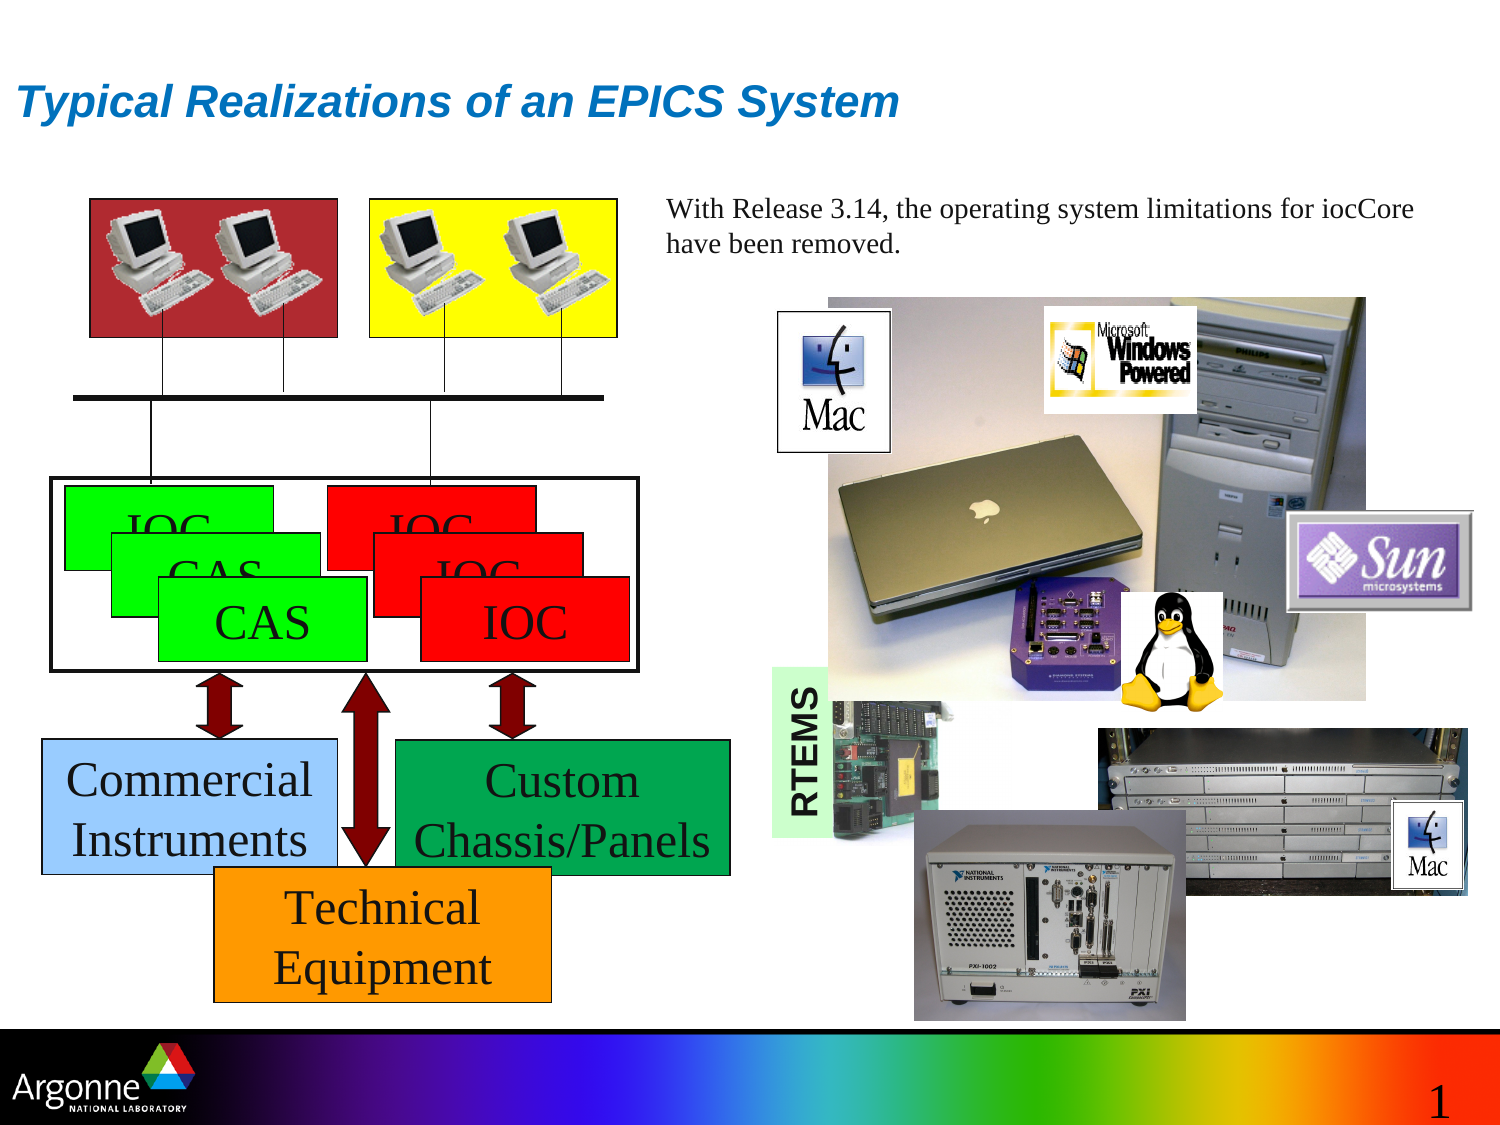

# Typical Realizations of an EPICS System
With Release 3.14, the operating system limitations for iocCore have been removed.
IOC
CAS
CAS
IOC
IOC
IOC
RTEMS
Commercial Instruments
Custom Chassis/Panels
Technical Equipment
16